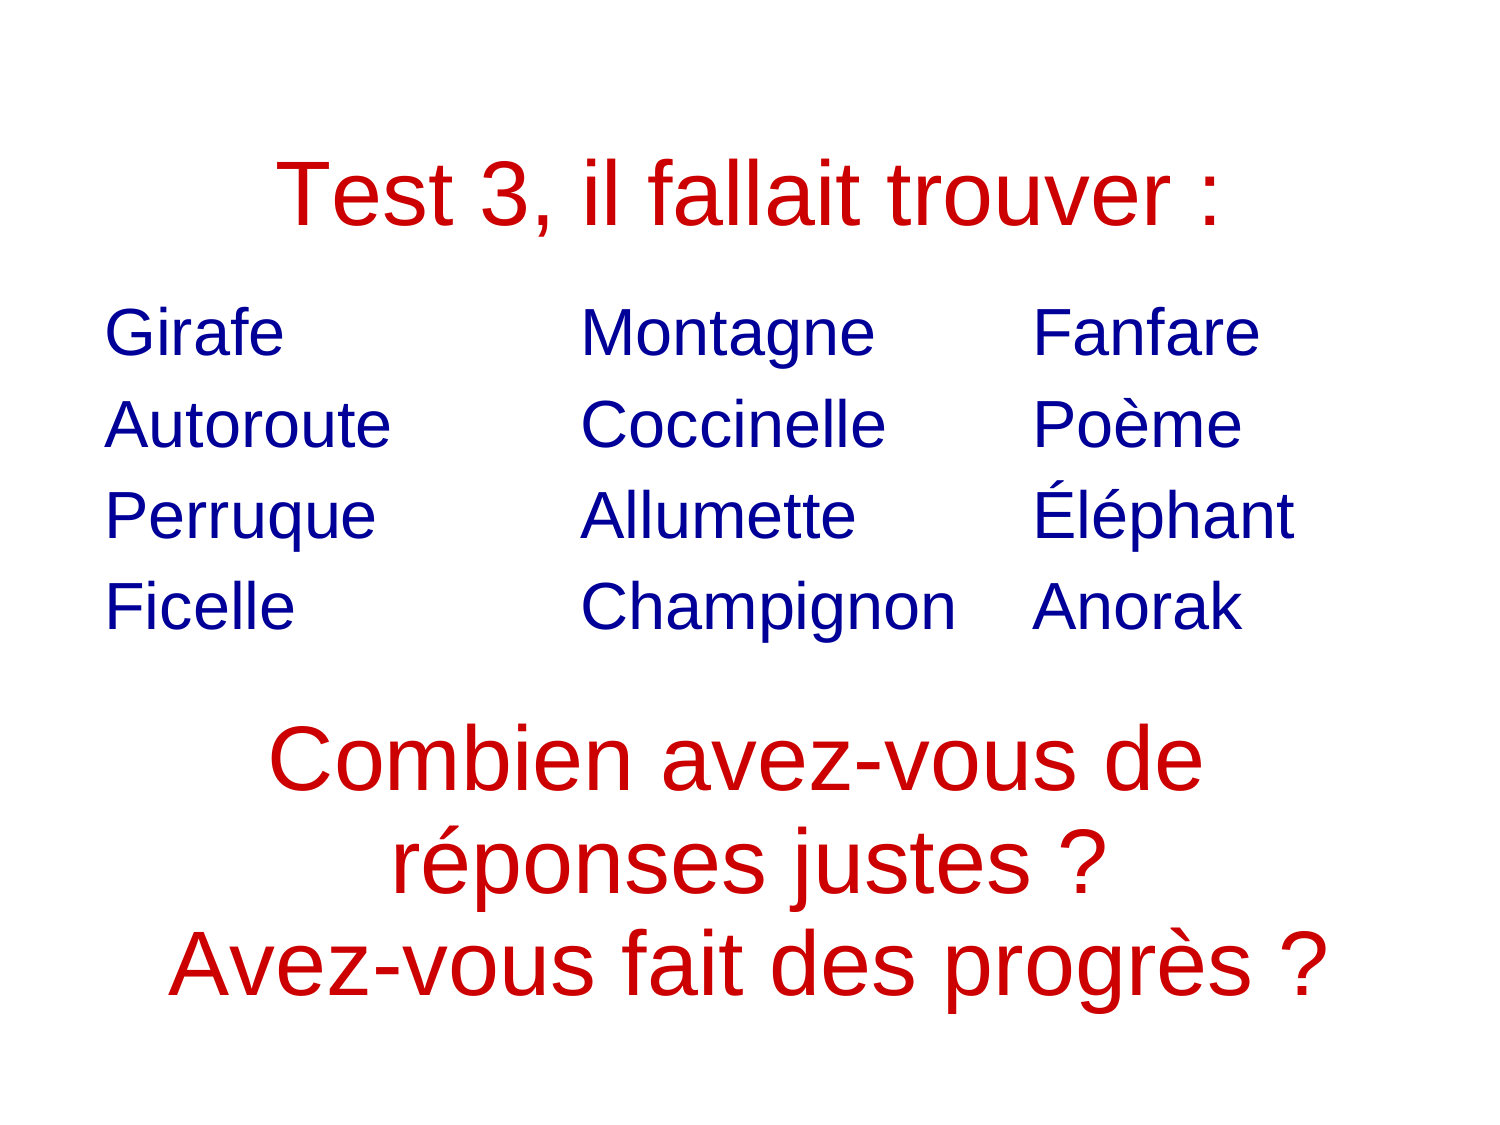

# Test 3, il fallait trouver :
Girafe
Autoroute
Perruque
Ficelle
Montagne
Coccinelle
Allumette
Champignon
Fanfare
Poème
Éléphant
Anorak
Combien avez-vous de
réponses justes ?
Avez-vous fait des progrès ?